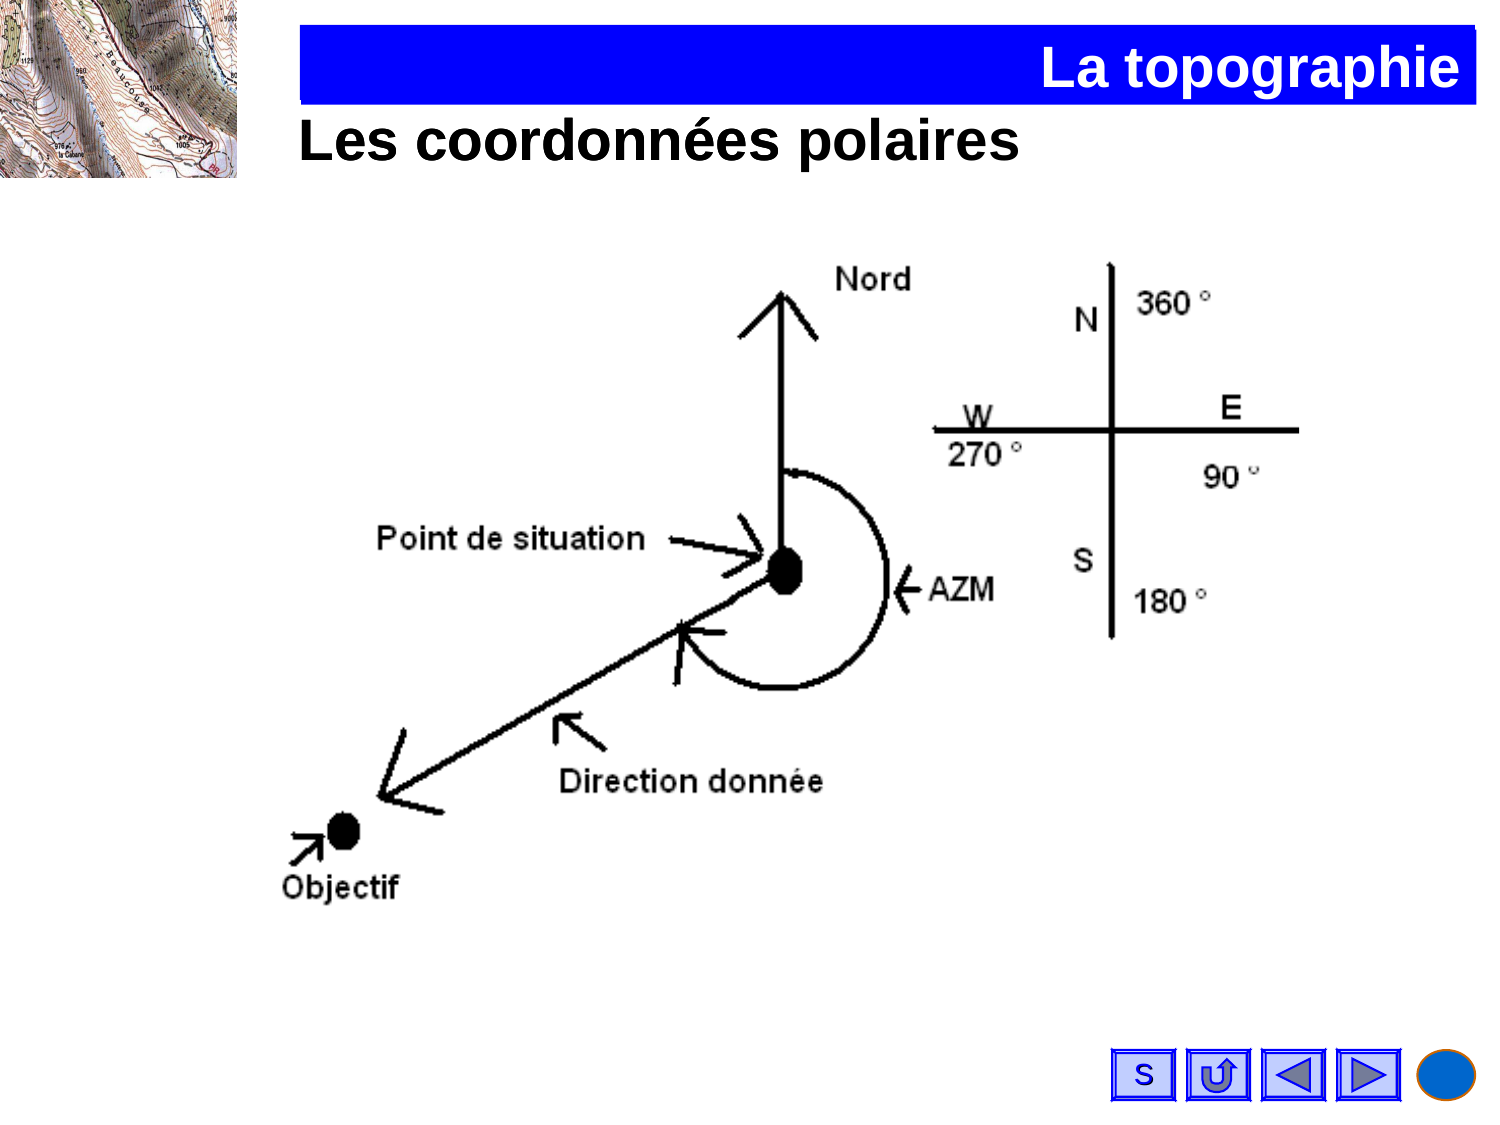

La topographie
Les coordonnées
Les coordonnées polaires